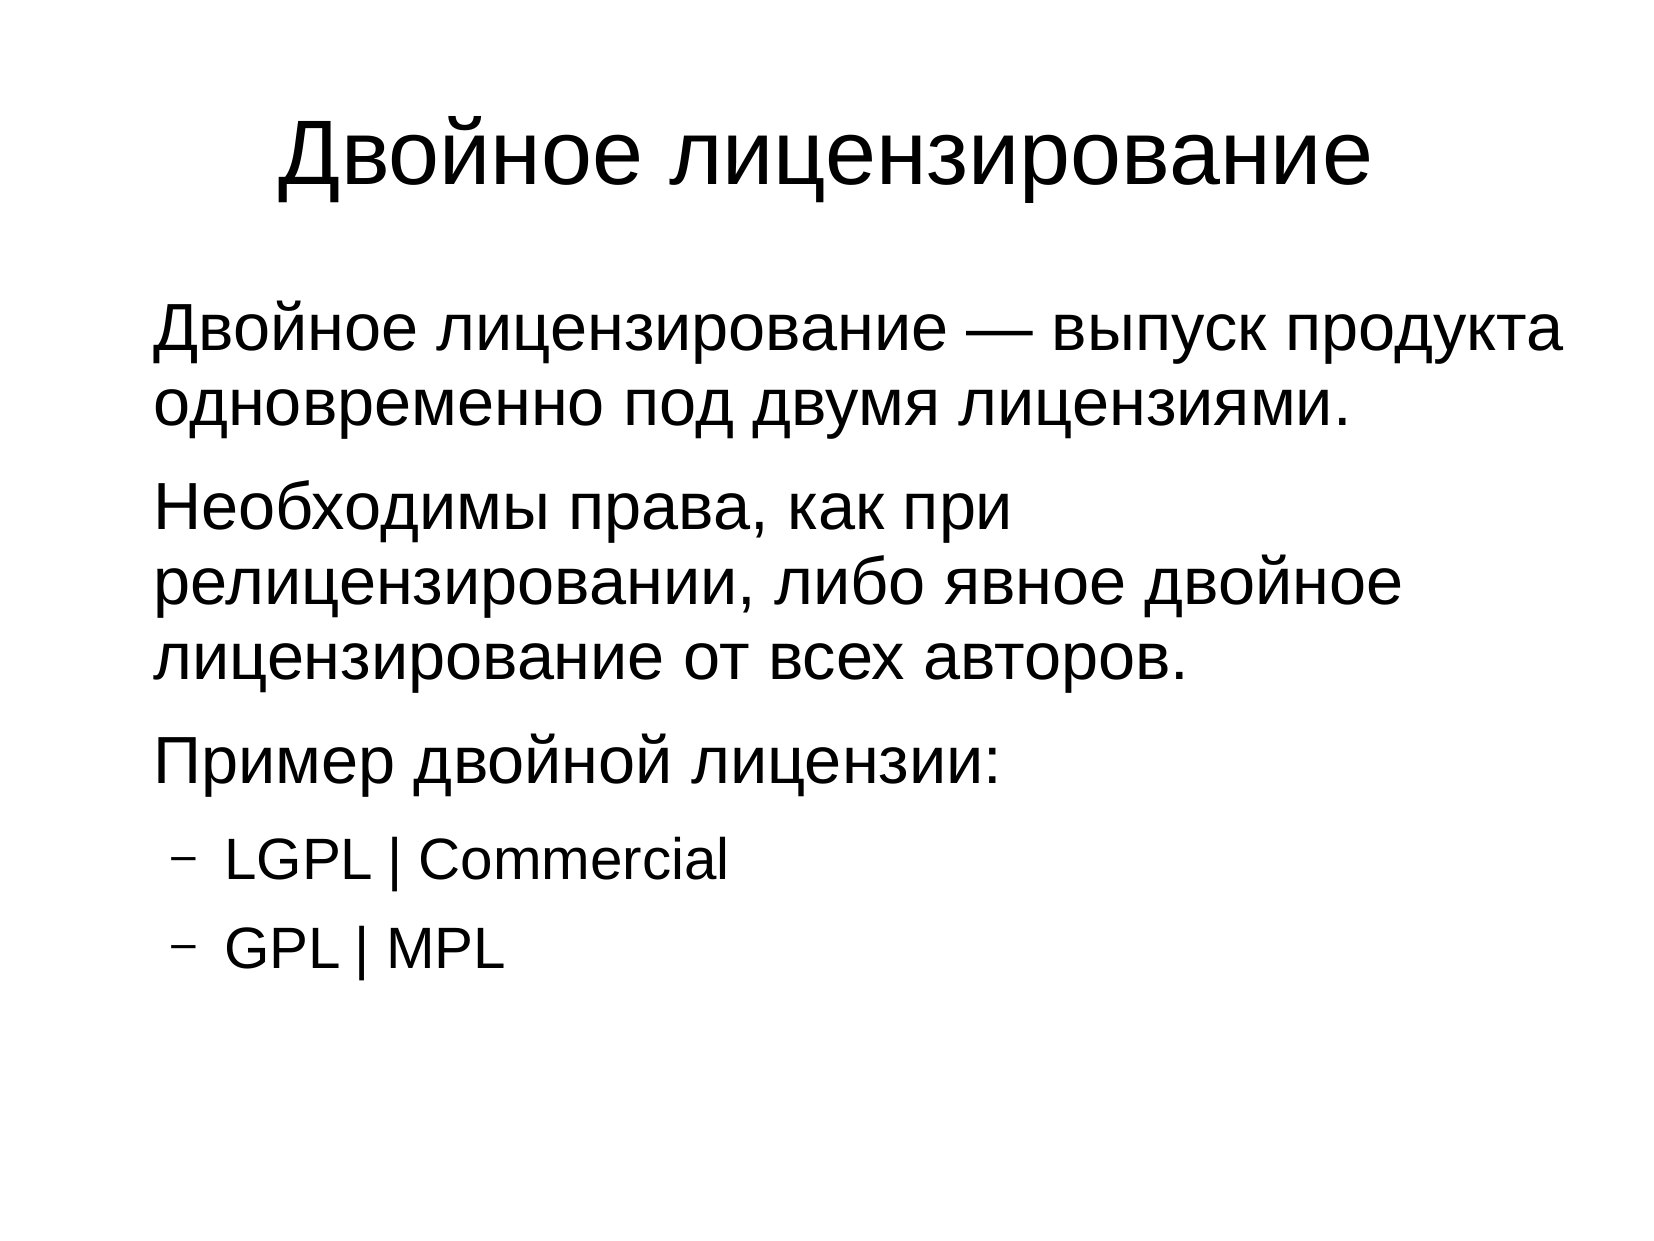

# Двойное лицензирование
Двойное лицензирование — выпуск продукта одновременно под двумя лицензиями.
Необходимы права, как при релицензировании, либо явное двойное лицензирование от всех авторов.
Пример двойной лицензии:
LGPL | Commercial
GPL | MPL